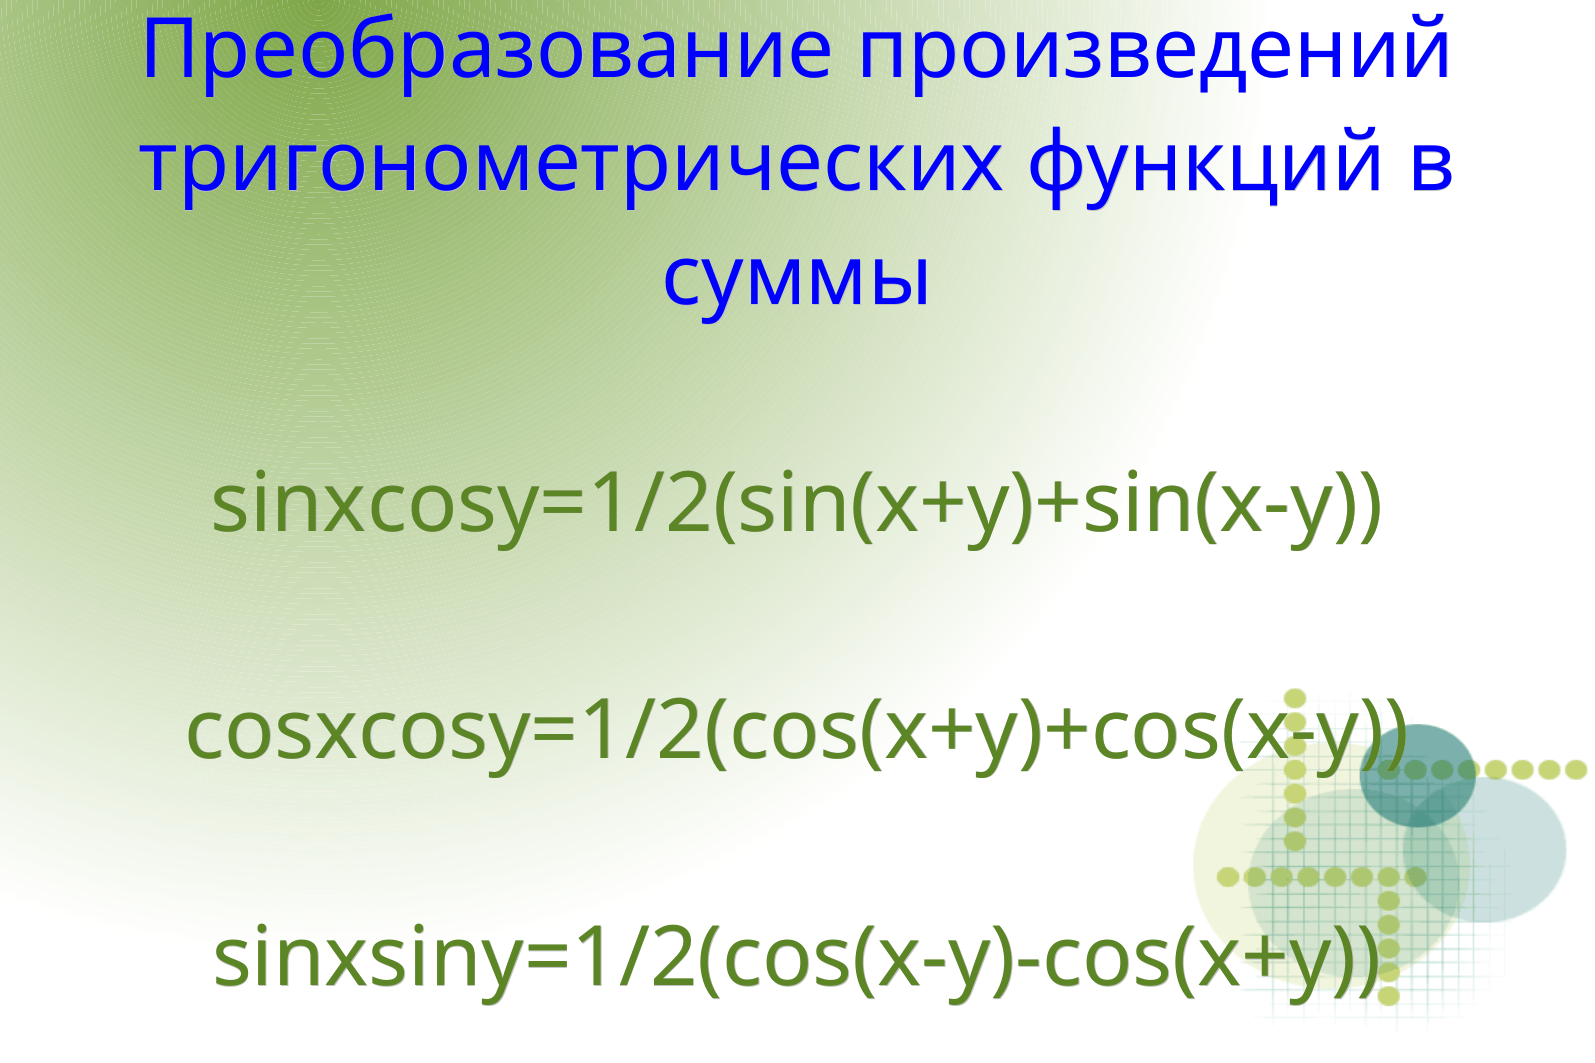

# Преобразование произведений тригонометрических функций в суммы sinxcosy=1/2(sin(x+y)+sin(x-y)) cosxcosy=1/2(cos(x+y)+cos(x-y)) sinxsiny=1/2(cos(x-y)-cos(x+y))